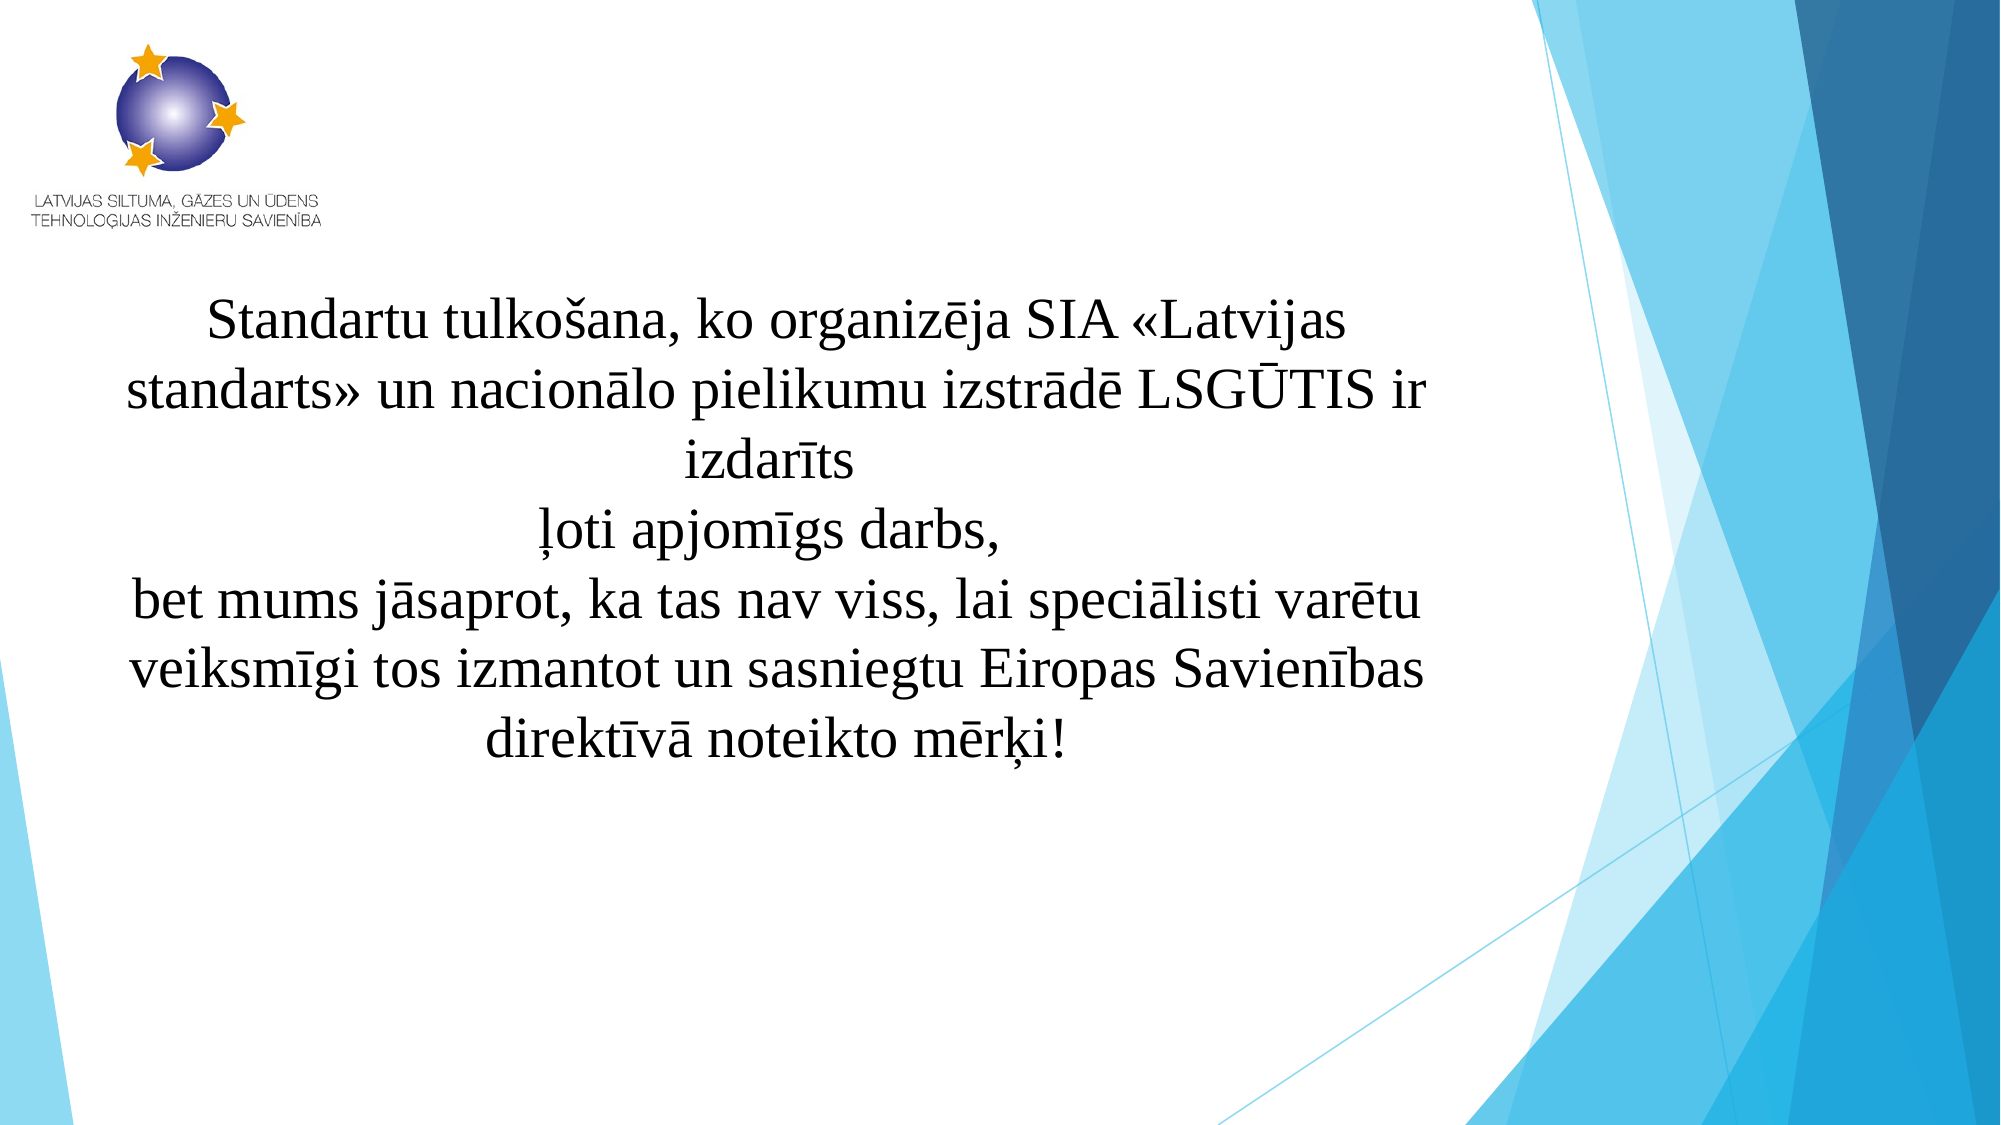

# Standartu tulkošana, ko organizēja SIA «Latvijas standarts» un nacionālo pielikumu izstrādē LSGŪTIS ir izdarīts
ļoti apjomīgs darbs,
bet mums jāsaprot, ka tas nav viss, lai speciālisti varētu veiksmīgi tos izmantot un sasniegtu Eiropas Savienības direktīvā noteikto mērķi!